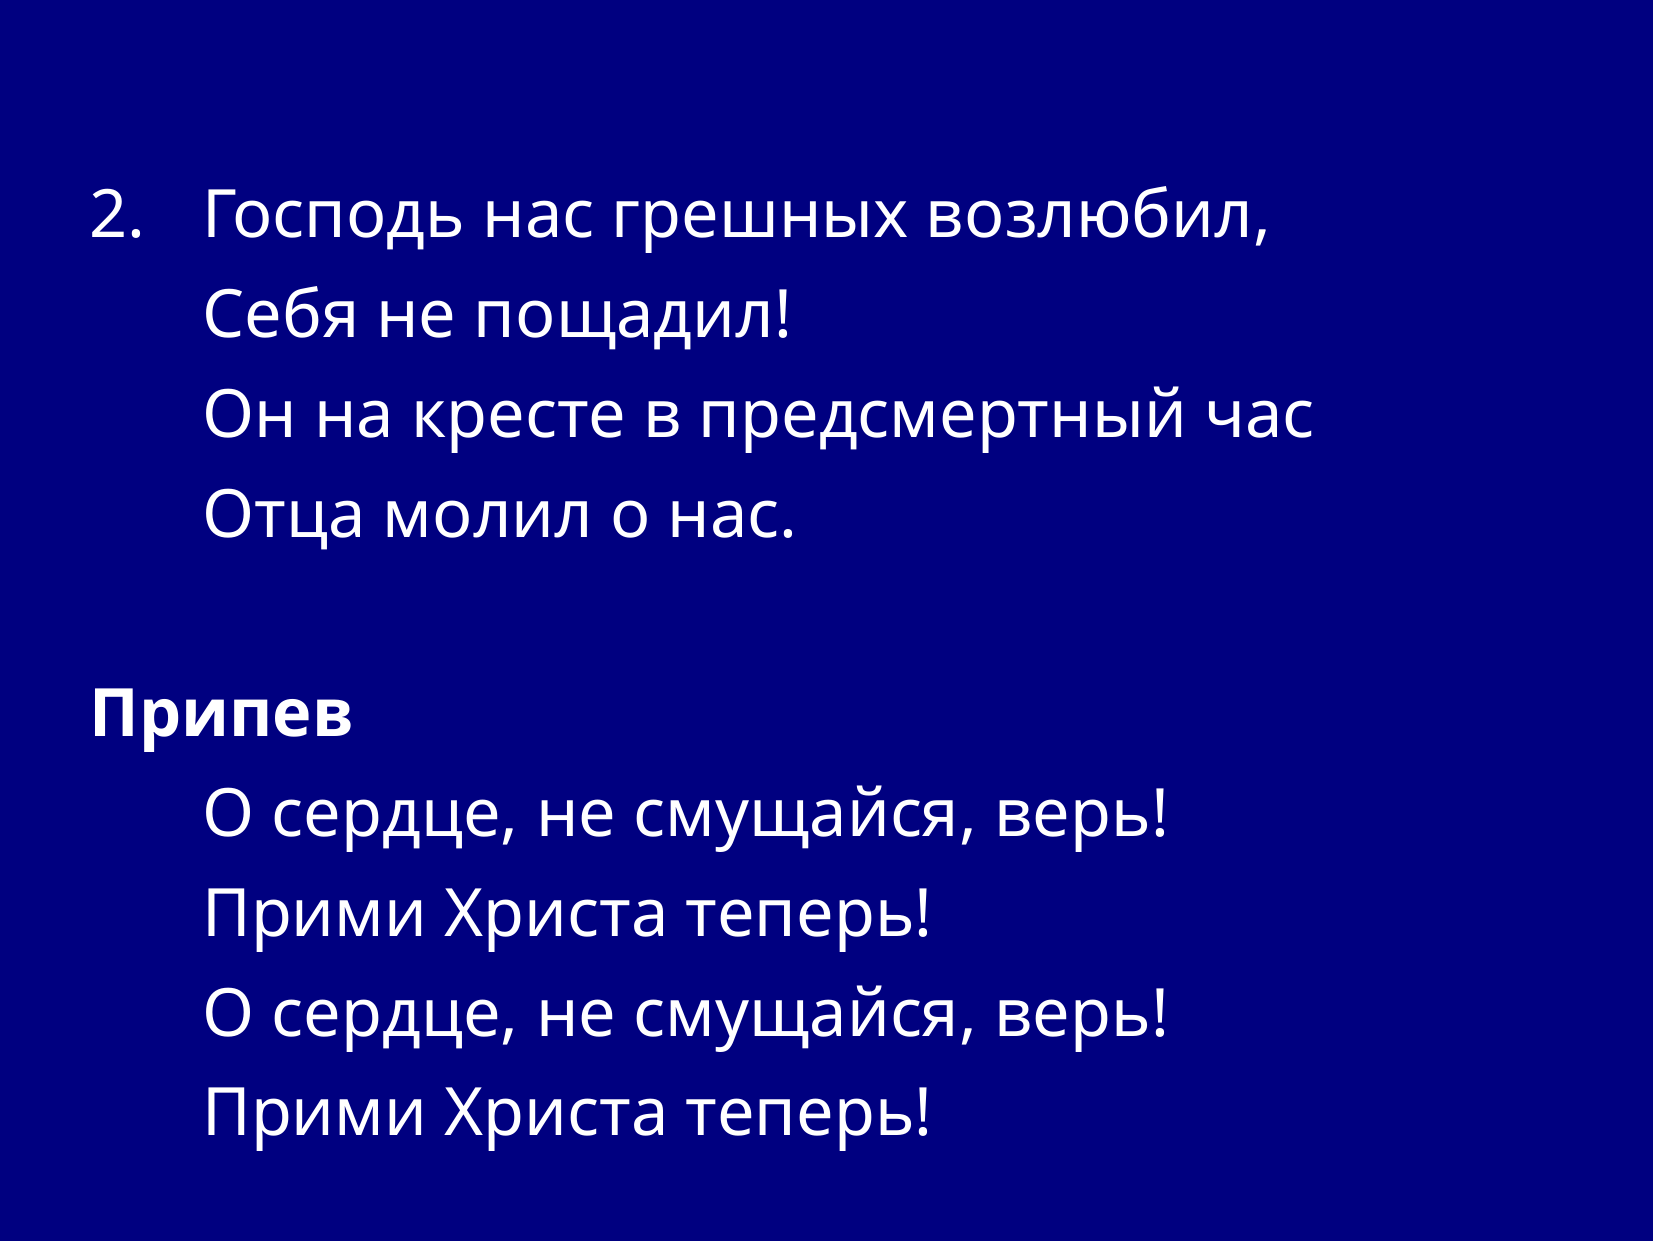

2.	Господь нас грешных возлюбил,
	Себя не пощадил!
	Он на кресте в предсмертный час
	Отца молил о нас.
Припев
	О сердце, не смущайся, верь!
	Прими Христа теперь!
	О сердце, не смущайся, верь!
	Прими Христа теперь!